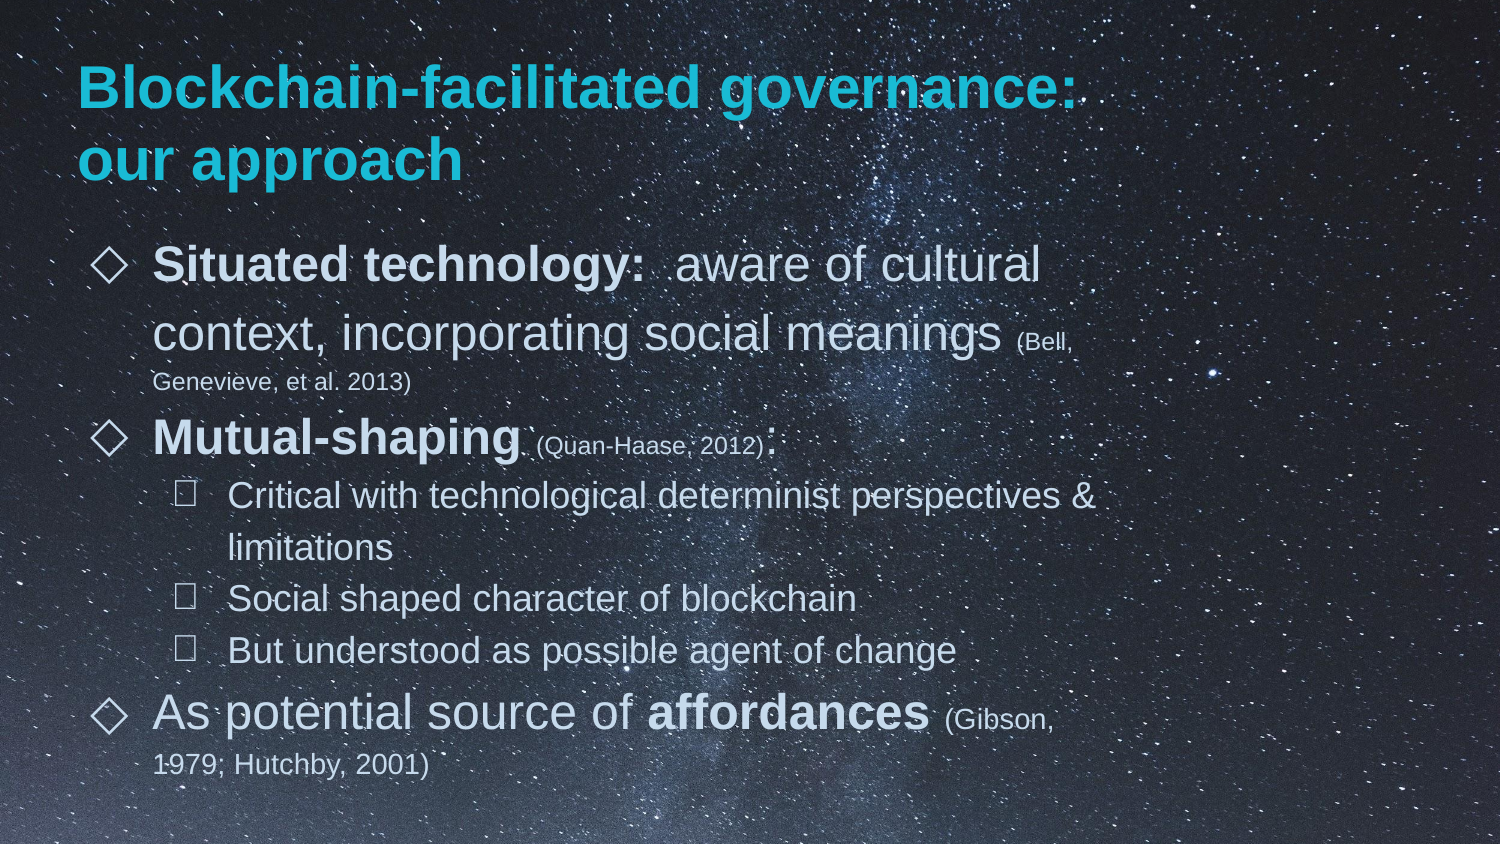

# Blockchain-facilitated governance: our approach
Situated technology: aware of cultural context, incorporating social meanings (Bell, Genevieve, et al. 2013)
Mutual-shaping (Quan-Haase, 2012):
Critical with technological determinist perspectives & limitations
Social shaped character of blockchain
But understood as possible agent of change
As potential source of affordances (Gibson, 1979; Hutchby, 2001)